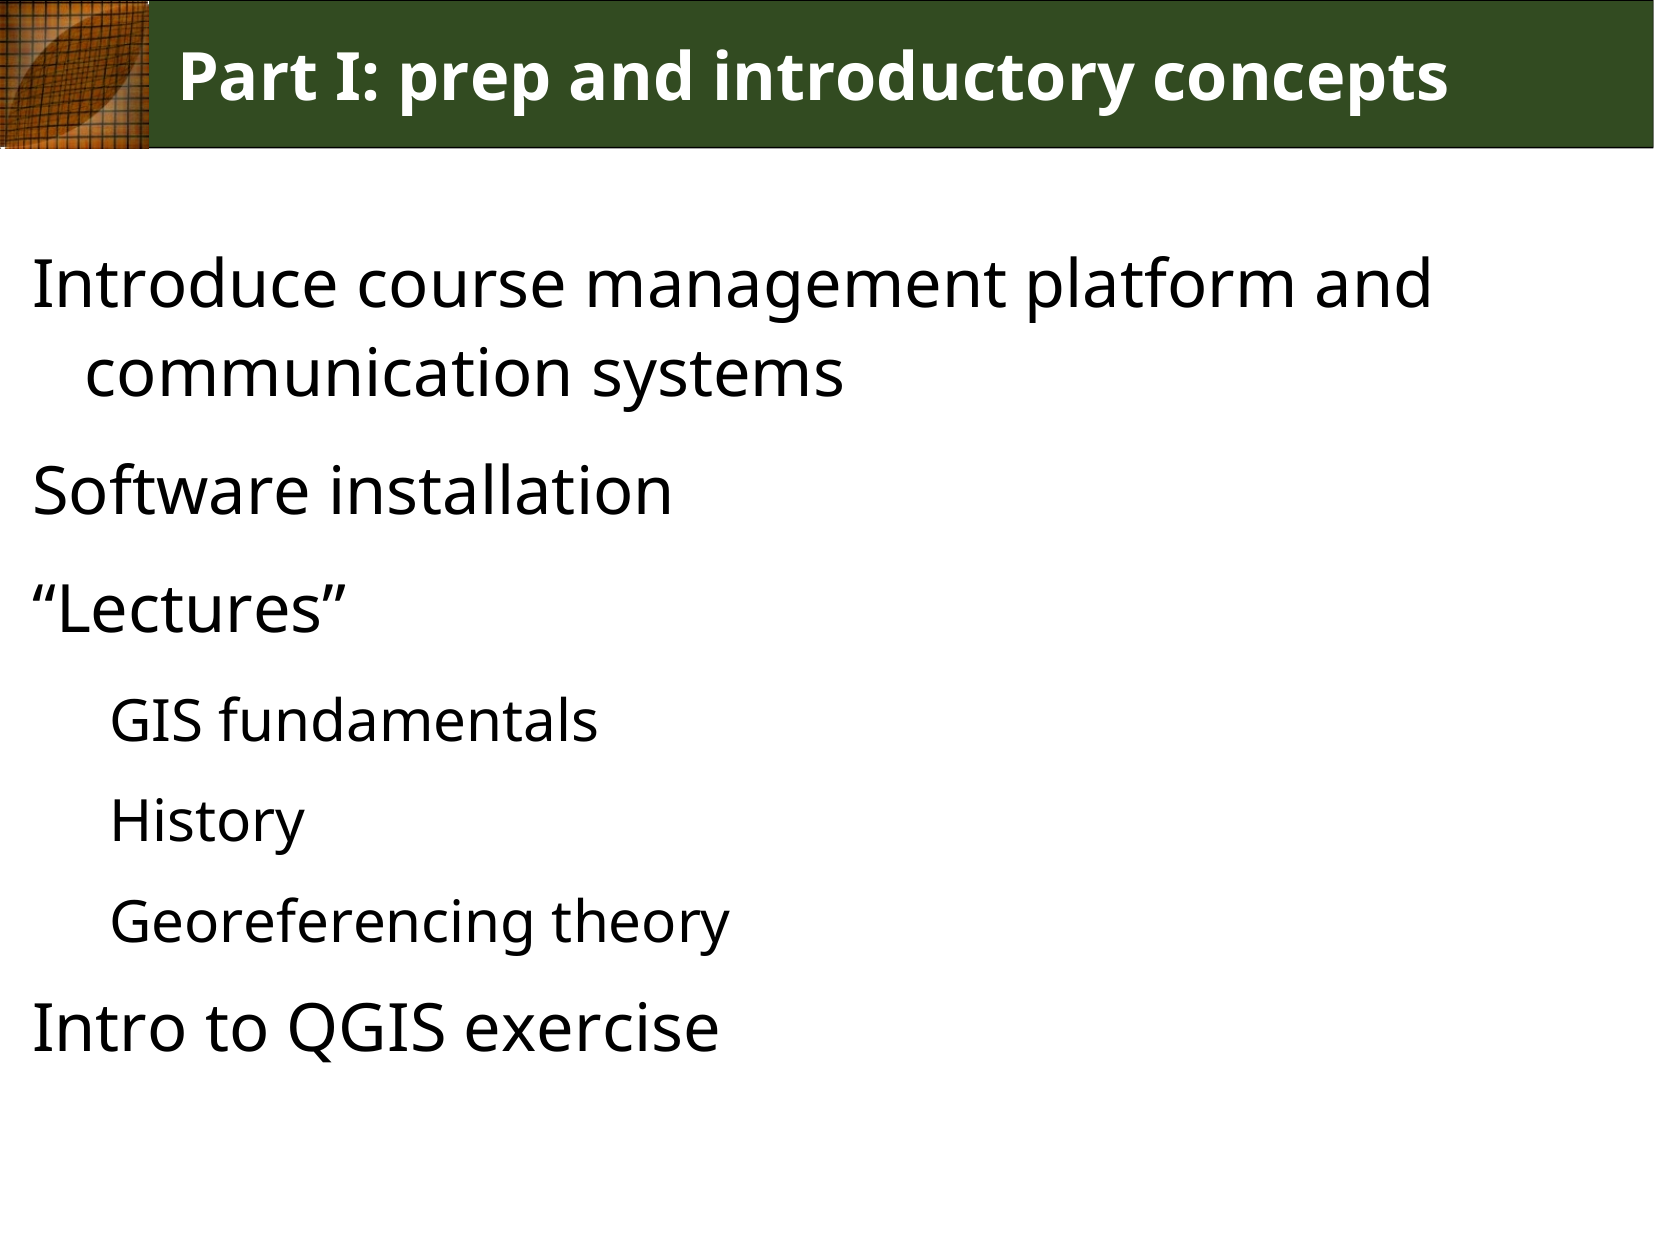

# Part I: prep and introductory concepts
Introduce course management platform and communication systems
Software installation
“Lectures”
GIS fundamentals
History
Georeferencing theory
Intro to QGIS exercise